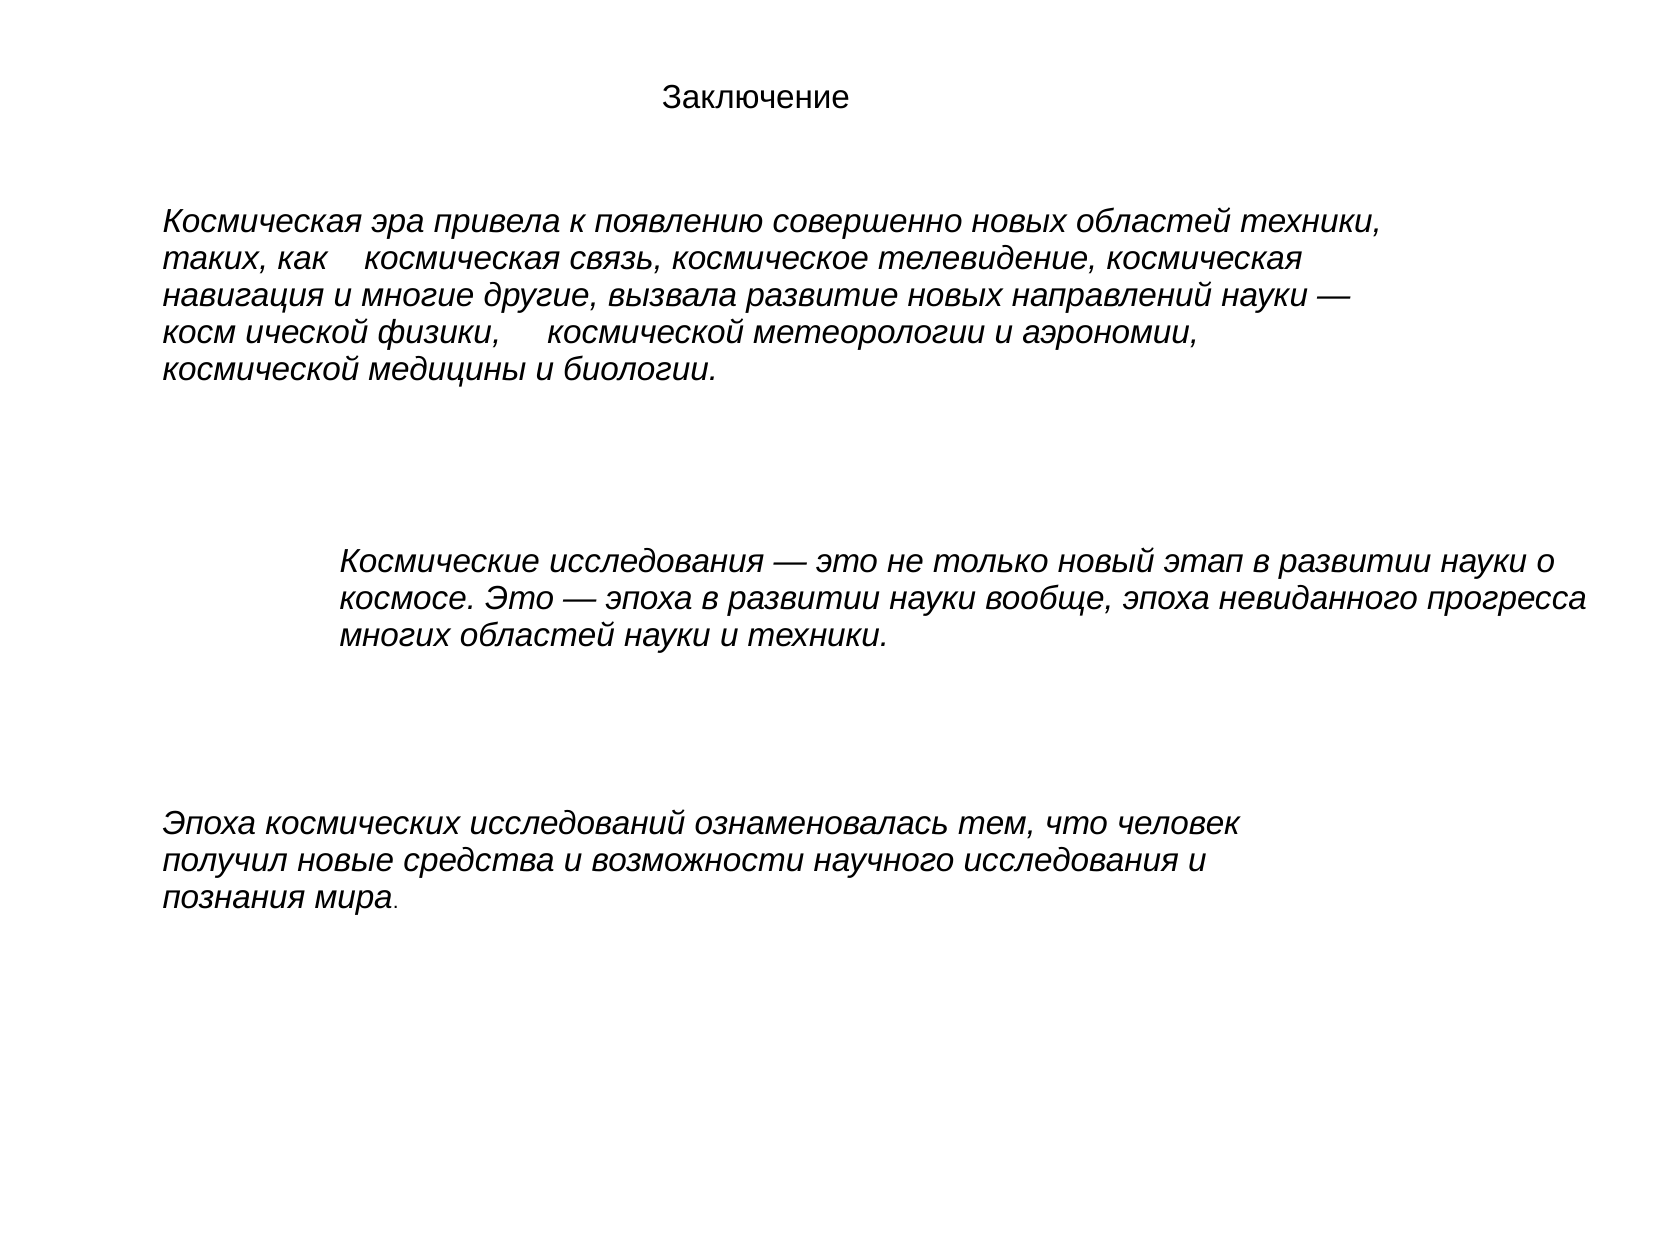

Заключение
Космическая эра привела к появлению совершенно новых областей техники, таких, как космическая связь, космическое телевидение, космическая навигация и многие другие, вызвала развитие новых направлений науки — косм ической физики, космической метеорологии и аэрономии, космической медицины и биологии.
Космические исследования — это не только новый этап в развитии науки о космосе. Это — эпоха в развитии науки вообще, эпоха невиданного прогресса многих областей науки и техники.
Эпоха космических исследований ознаменовалась тем, что человек получил новые средства и возможности научного исследования и познания мира.